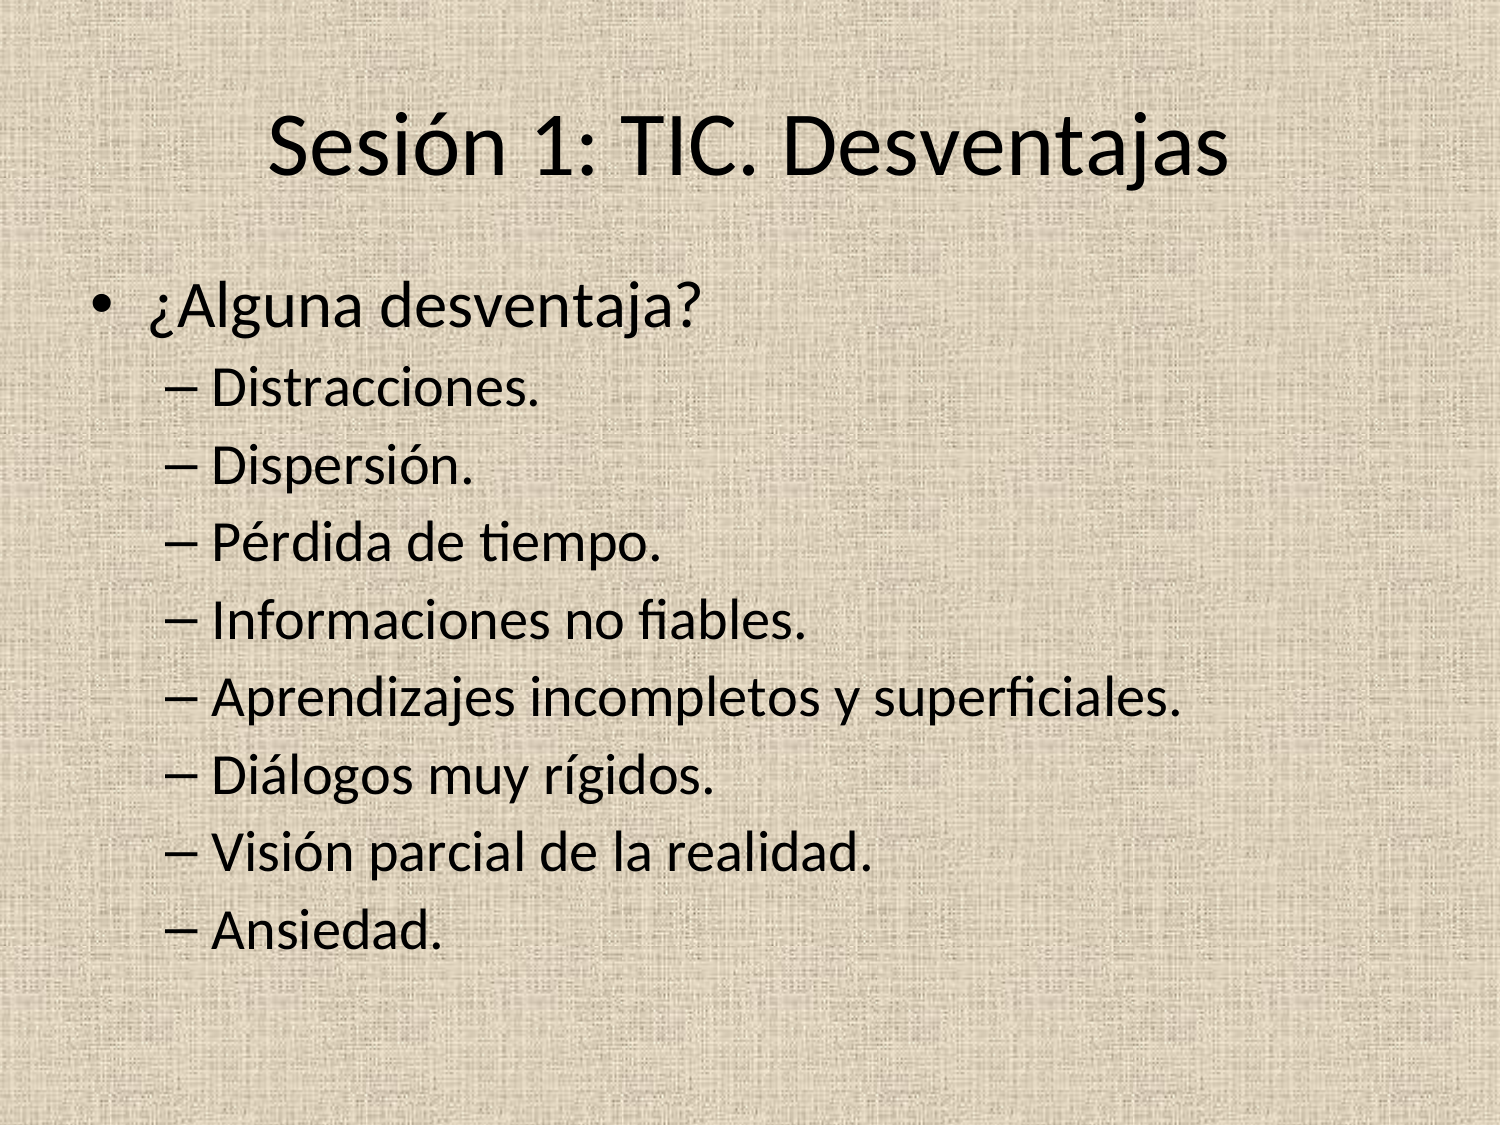

# Sesión 1: TIC. Desventajas
¿Alguna desventaja?
Distracciones.
Dispersión.
Pérdida de tiempo.
Informaciones no fiables.
Aprendizajes incompletos y superficiales.
Diálogos muy rígidos.
Visión parcial de la realidad.
Ansiedad.